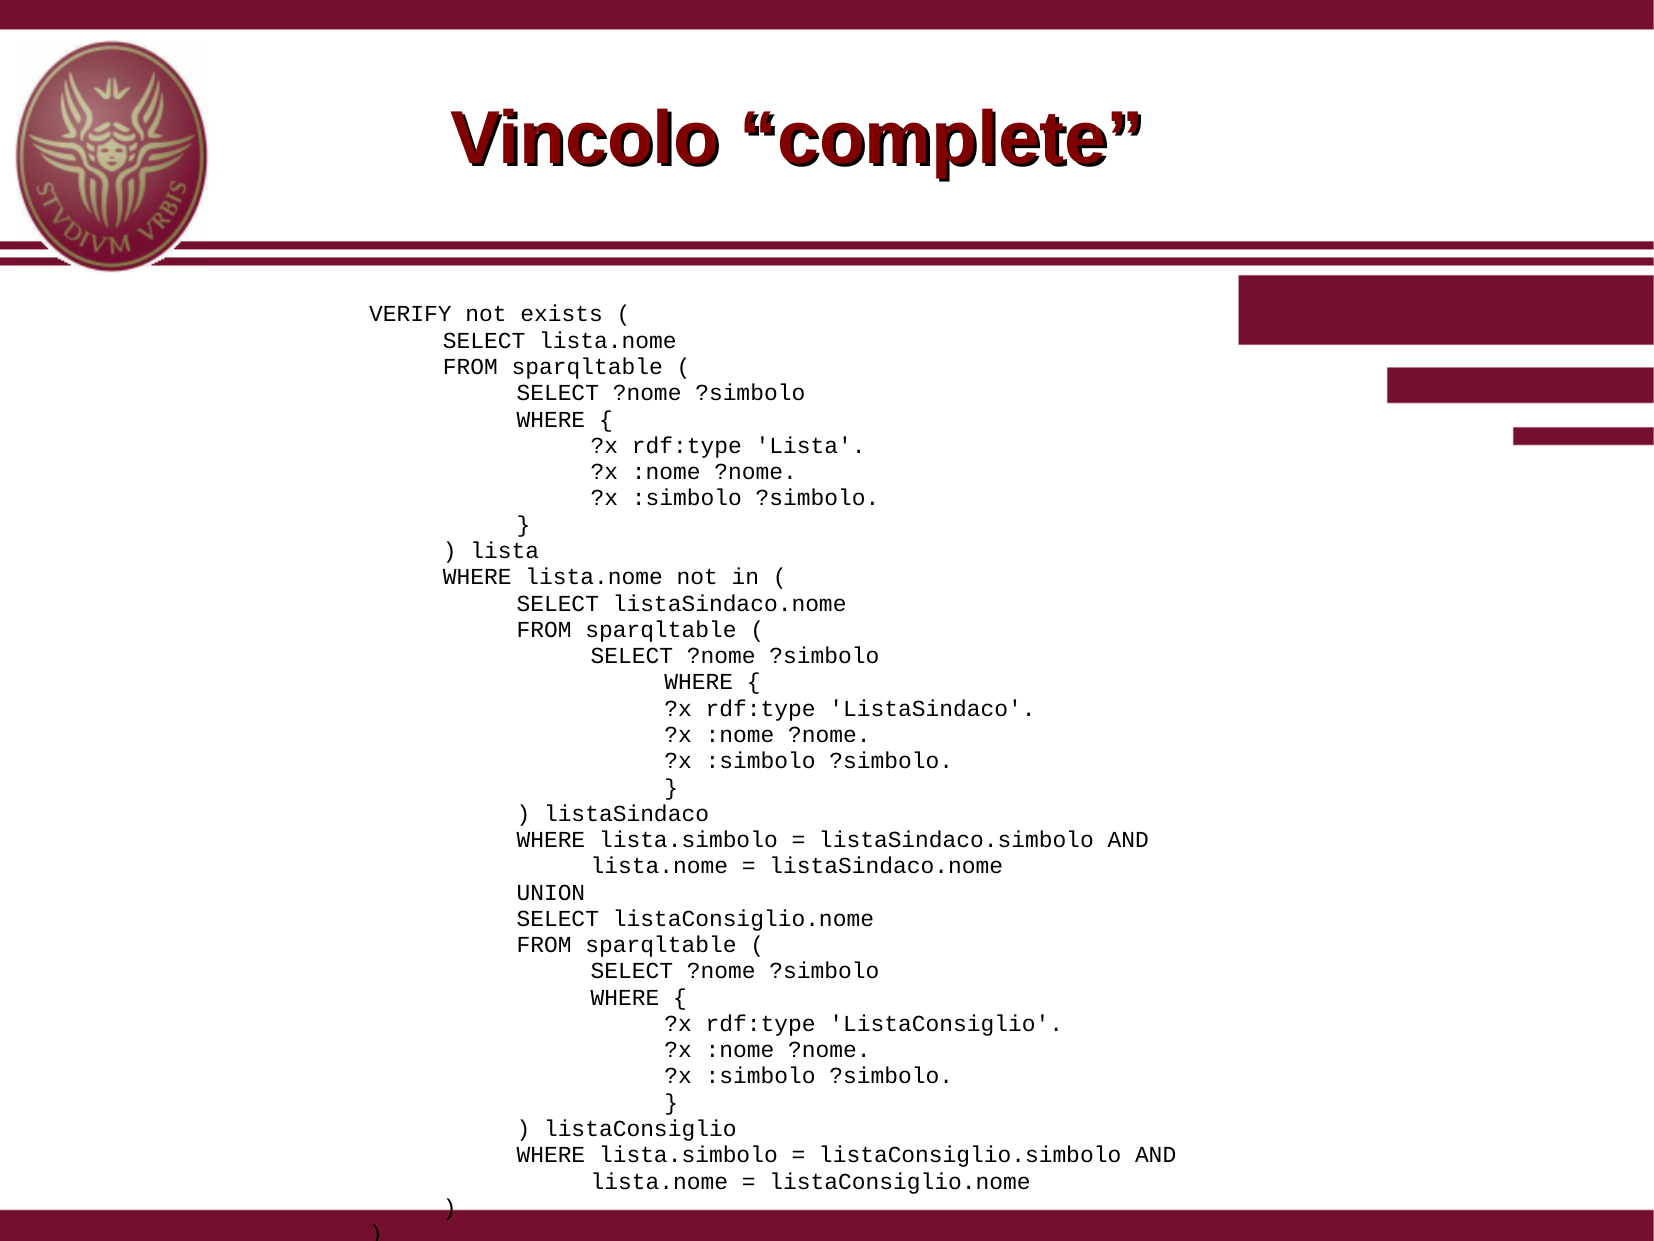

Vincolo “complete”
VERIFY not exists (
	SELECT lista.nome
	FROM sparqltable (
		SELECT ?nome ?simbolo
 		WHERE {
 		?x rdf:type 'Lista'.
			?x :nome ?nome.
			?x :simbolo ?simbolo.
 	}
	) lista
	WHERE lista.nome not in (
		SELECT listaSindaco.nome
		FROM sparqltable (
			SELECT ?nome ?simbolo
 			WHERE {
 		?x rdf:type 'ListaSindaco'.
				?x :nome ?nome.
				?x :simbolo ?simbolo.
 		}
		) listaSindaco
		WHERE lista.simbolo = listaSindaco.simbolo AND
		 	lista.nome = listaSindaco.nome
		UNION
		SELECT listaConsiglio.nome
		FROM sparqltable (
			SELECT ?nome ?simbolo
 		WHERE {
	 		?x rdf:type 'ListaConsiglio'.
				?x :nome ?nome.
				?x :simbolo ?simbolo.
 			}
		) listaConsiglio
		WHERE lista.simbolo = listaConsiglio.simbolo AND
		 	lista.nome = listaConsiglio.nome
	)
)